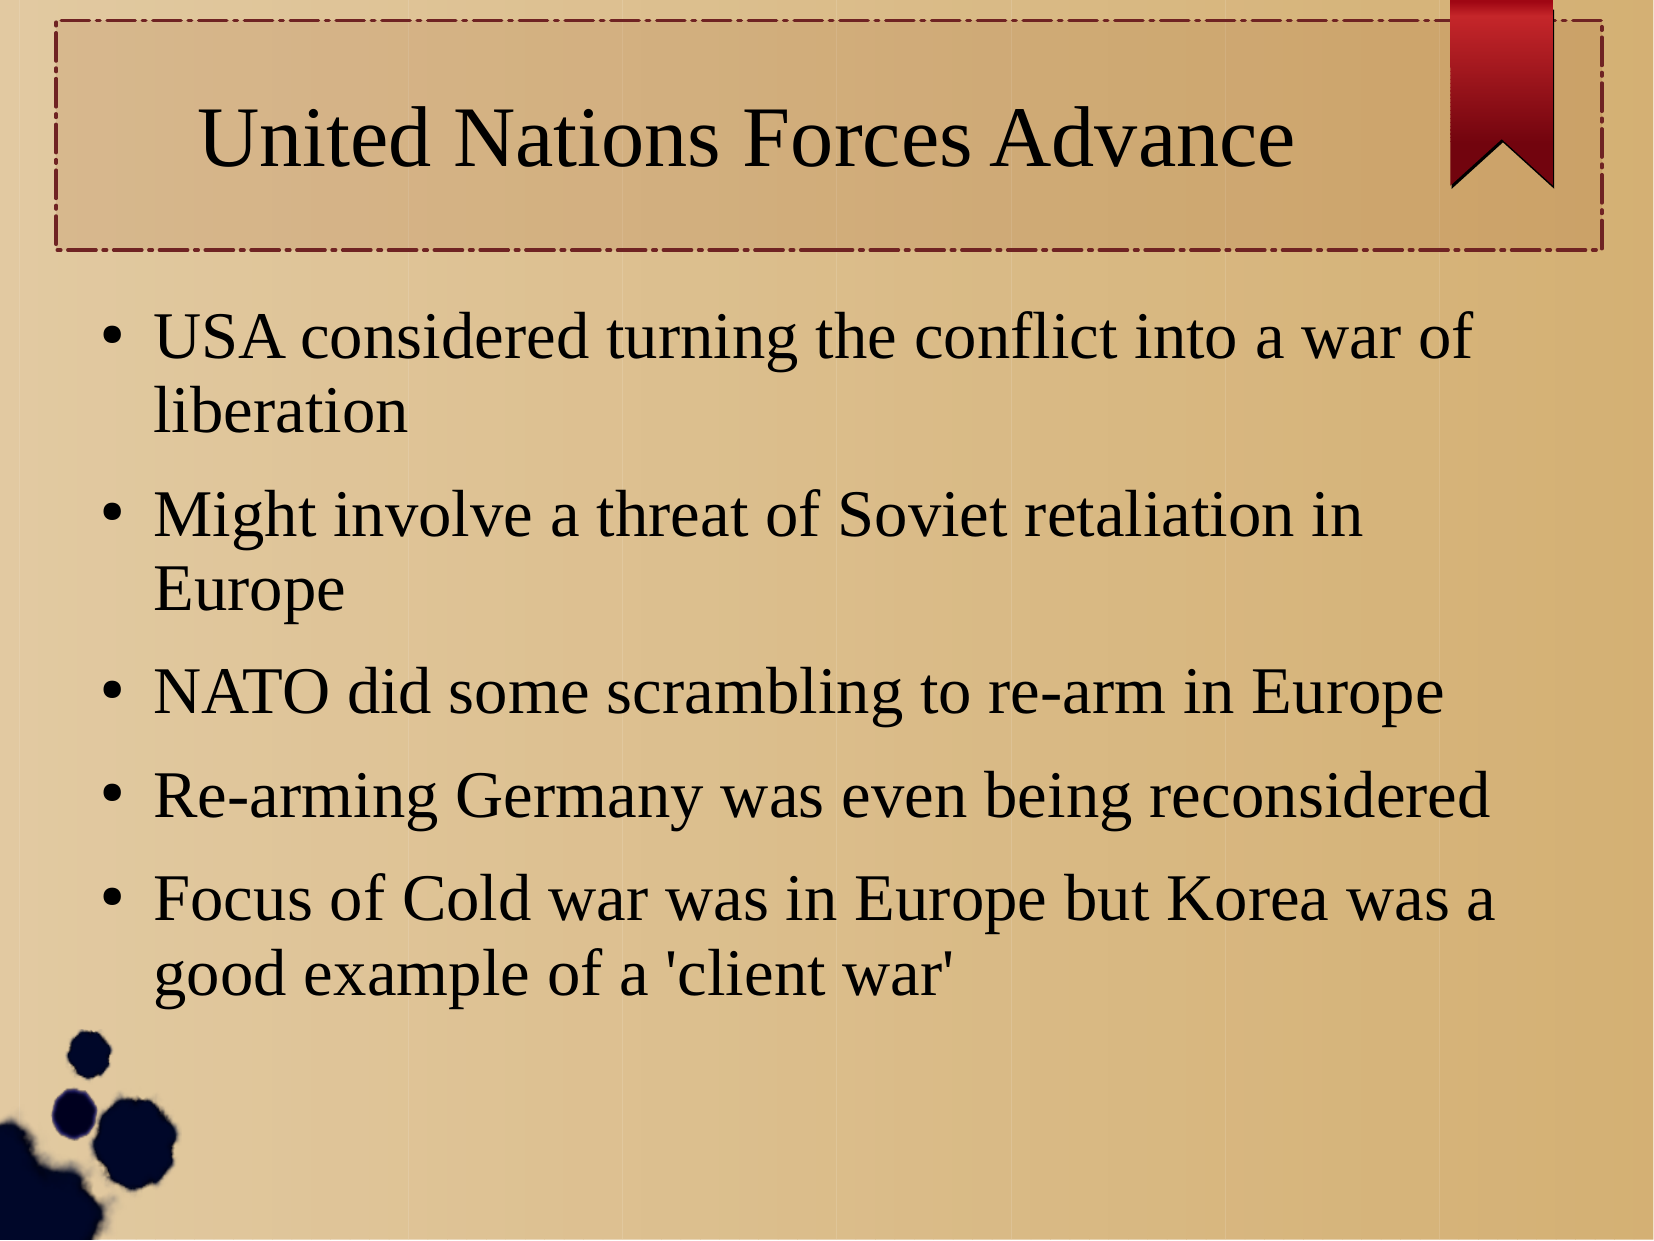

# United Nations Forces Advance
USA considered turning the conflict into a war of liberation
Might involve a threat of Soviet retaliation in Europe
NATO did some scrambling to re-arm in Europe
Re-arming Germany was even being reconsidered
Focus of Cold war was in Europe but Korea was a good example of a 'client war'